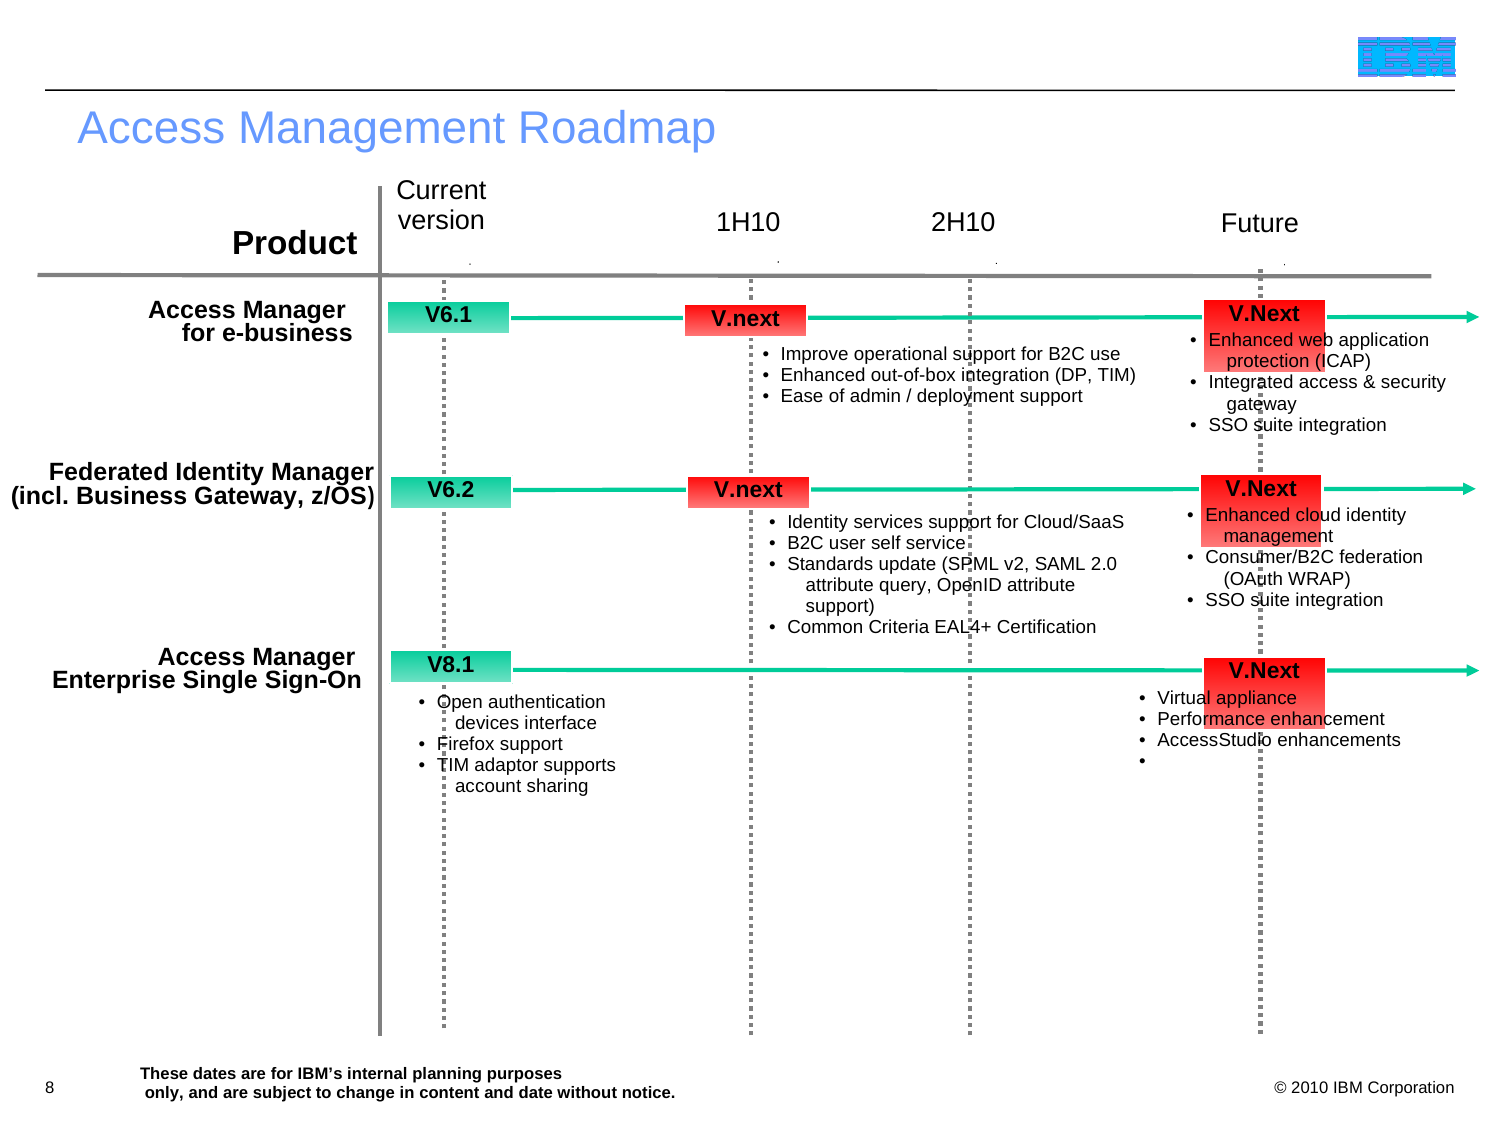

# Access Management Roadmap
Current version
1H10
2H10
Future
Product
V.Next
Access Manager
for e-business
V6.1
V.next
Enhanced web application protection (ICAP)
Integrated access & security gateway
SSO suite integration
Improve operational support for B2C use
Enhanced out-of-box integration (DP, TIM)
Ease of admin / deployment support
Federated Identity Manager (incl. Business Gateway, z/OS)
V.Next
V.next
V6.2
Enhanced cloud identity management
Consumer/B2C federation (OAuth WRAP)
SSO suite integration
Identity services support for Cloud/SaaS
B2C user self service
Standards update (SPML v2, SAML 2.0 attribute query, OpenID attribute support)
Common Criteria EAL4+ Certification
Access Manager
Enterprise Single Sign-On
V8.1
V.Next
Virtual appliance
Performance enhancement
AccessStudio enhancements
Open authentication devices interface
Firefox support
TIM adaptor supports account sharing
These dates are for IBM’s internal planning purposes
 only, and are subject to change in content and date without notice.
8